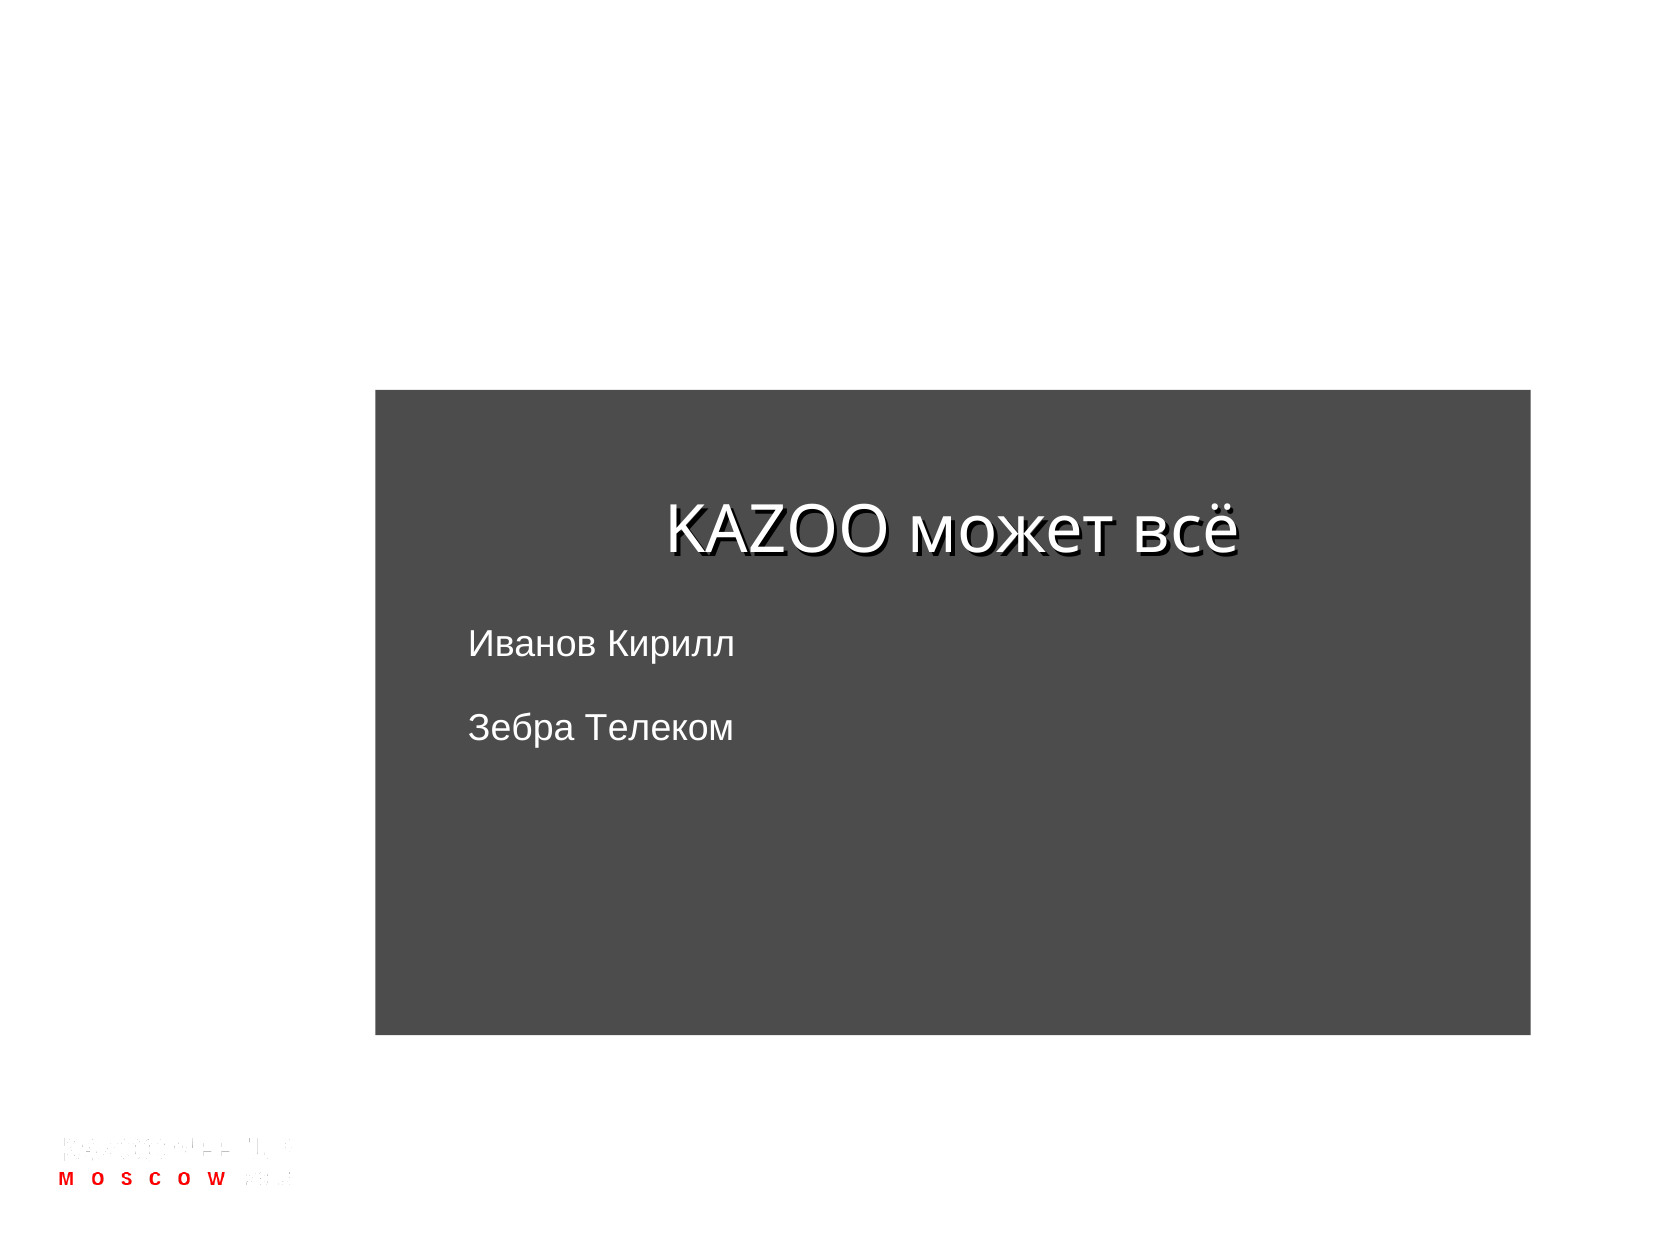

# KAZOO может всё
Иванов Кирилл
Зебра Телеком